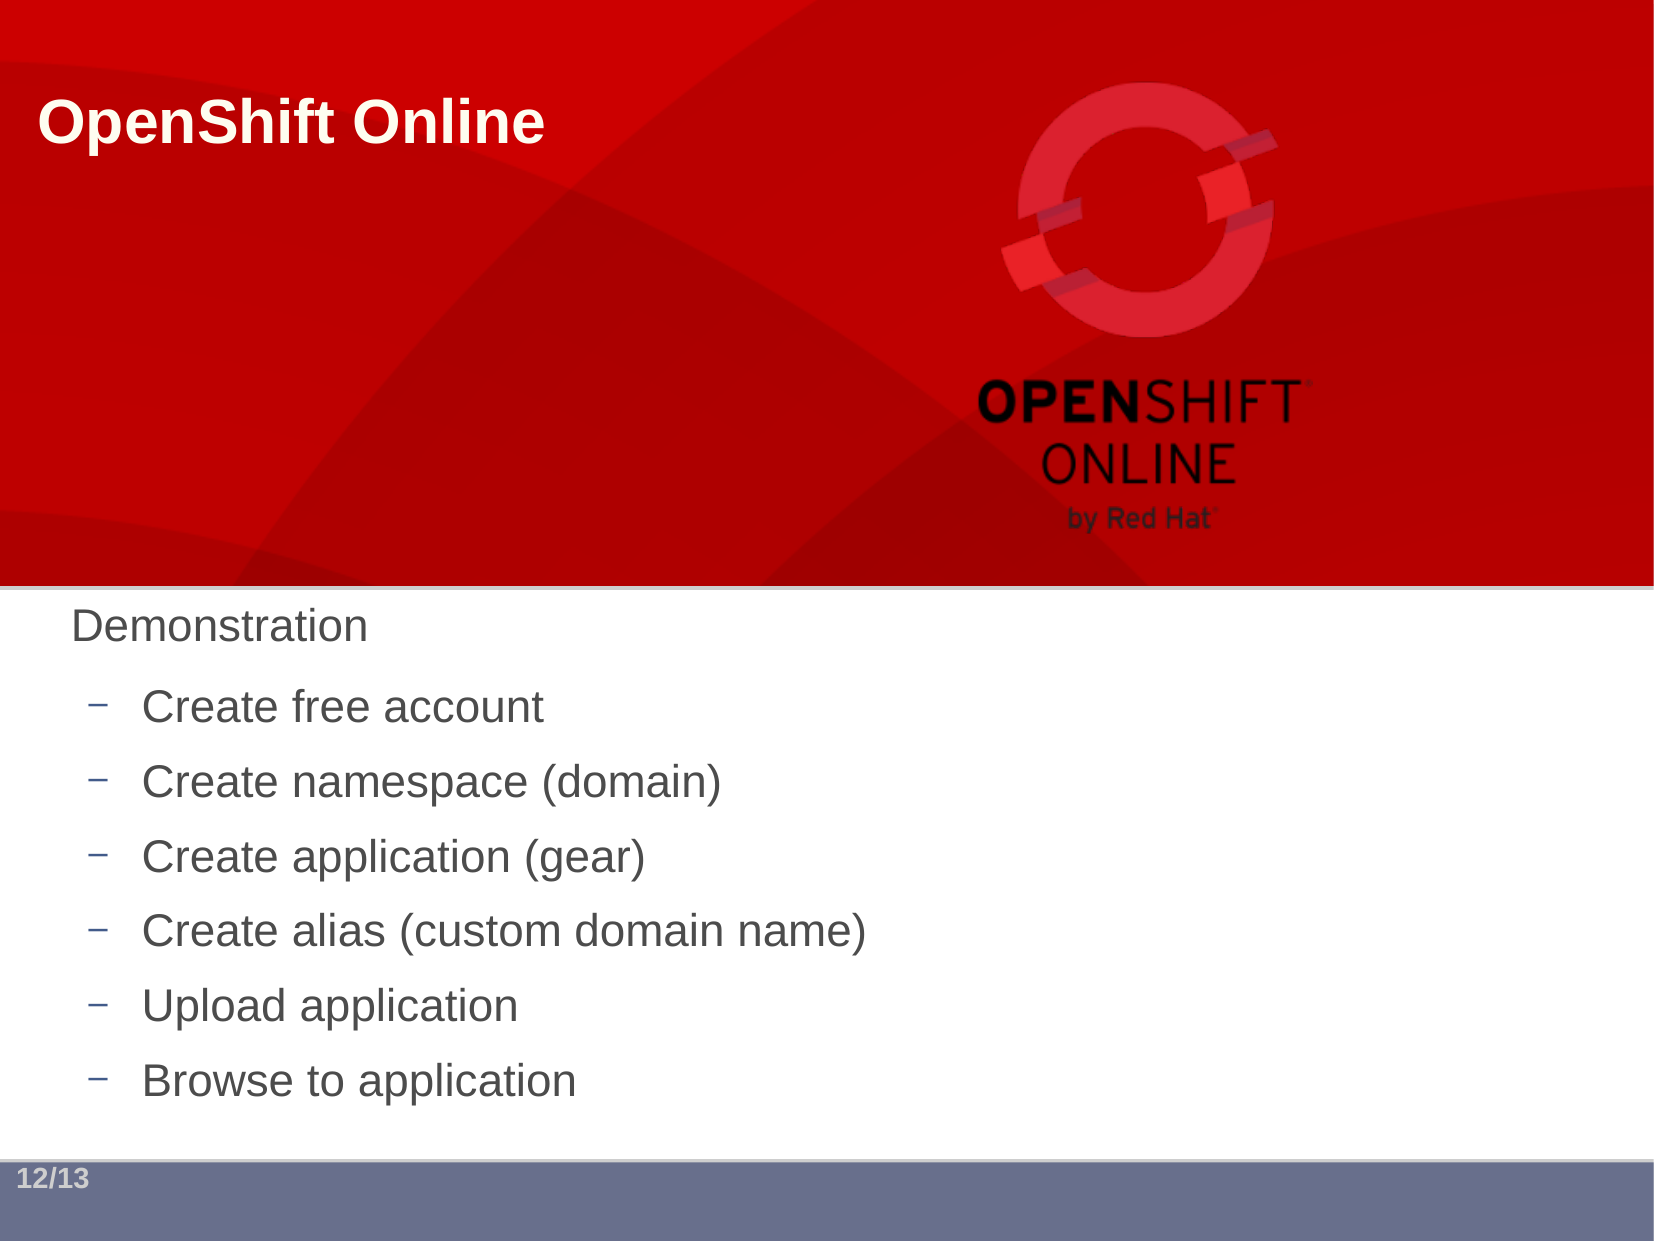

# OpenShift Online
Demonstration
Create free account
Create namespace (domain)
Create application (gear)
Create alias (custom domain name)
Upload application
Browse to application
12